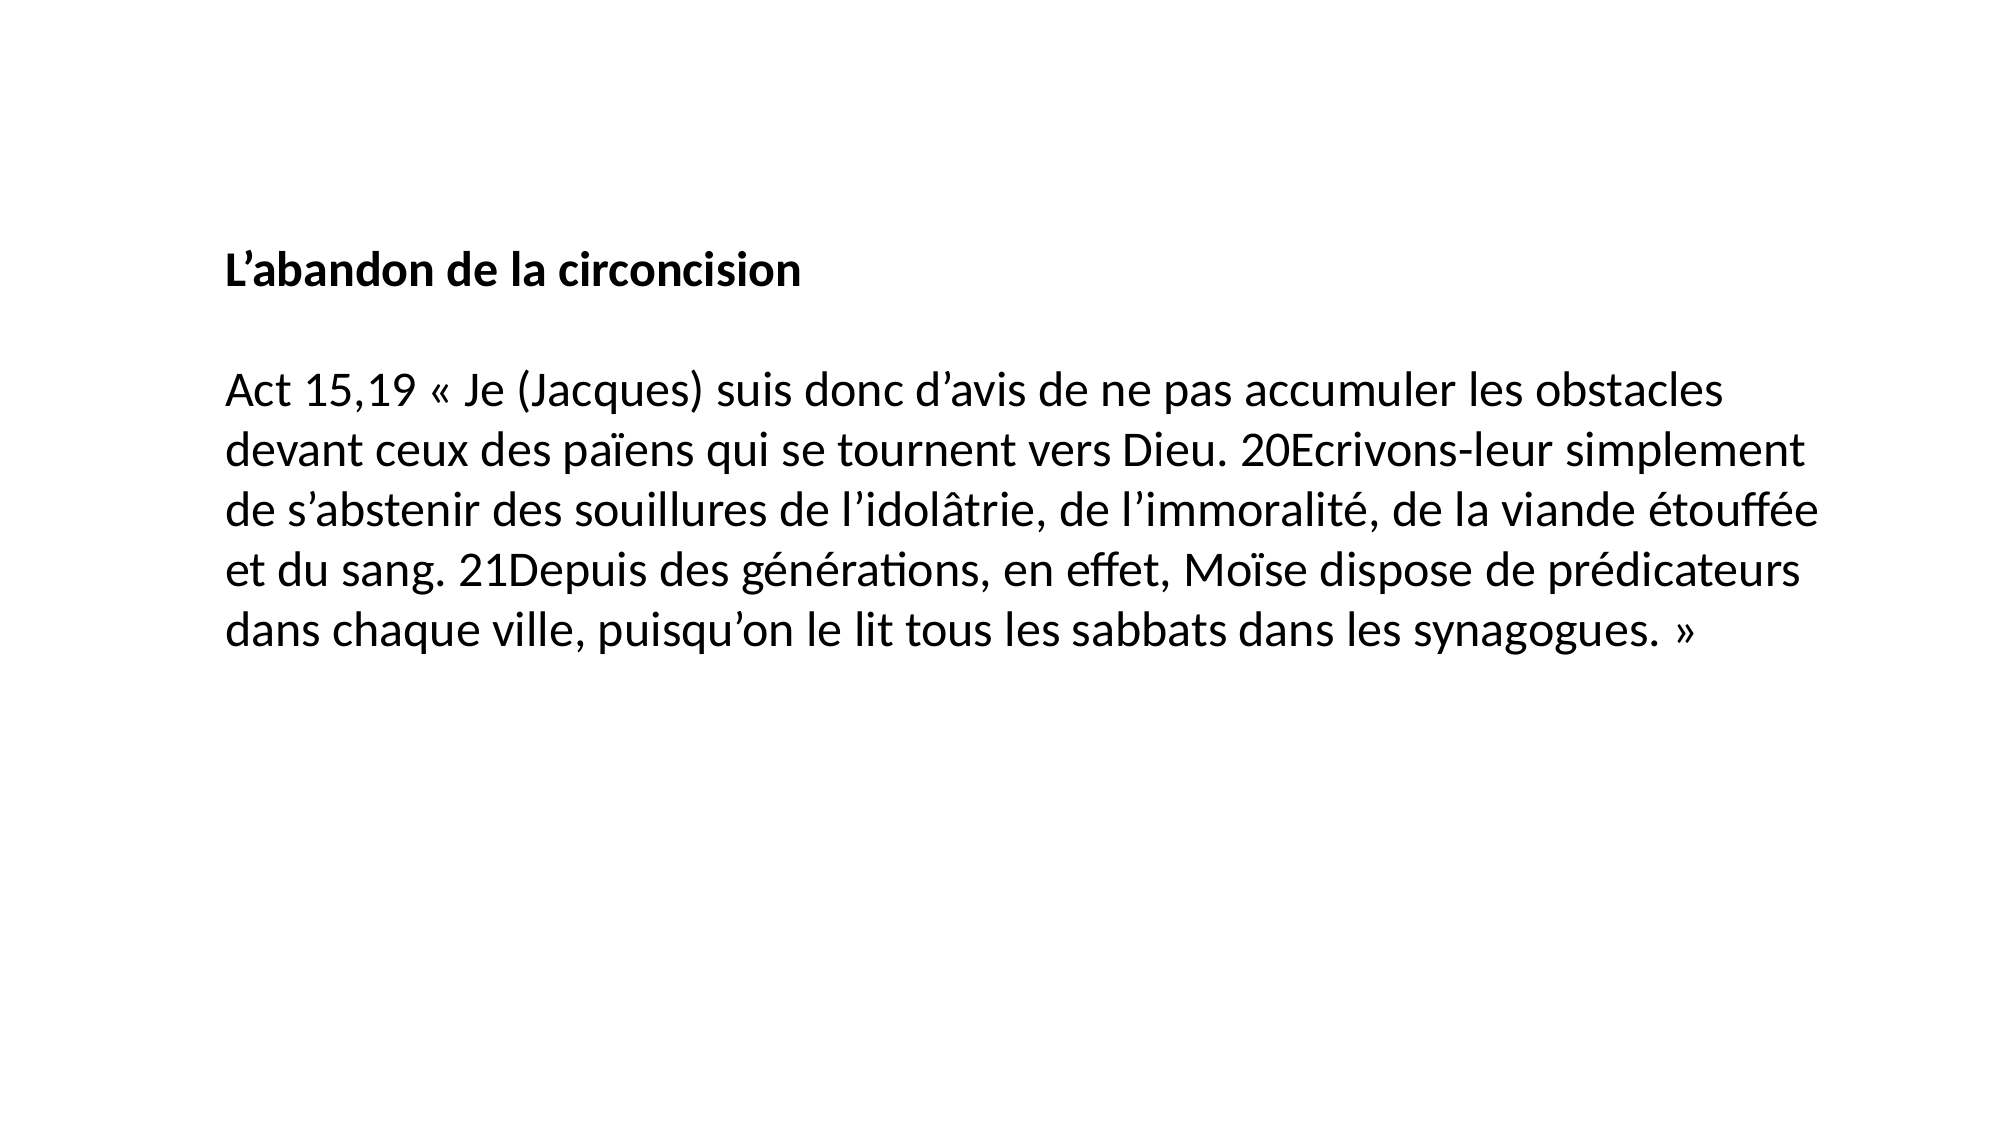

L’abandon de la circoncision
Act 15,19 « Je (Jacques) suis donc d’avis de ne pas accumuler les obstacles devant ceux des païens qui se tournent vers Dieu. 20Ecrivons-leur simplement de s’abstenir des souillures de l’idolâtrie, de l’immoralité, de la viande étouffée et du sang. 21Depuis des générations, en effet, Moïse dispose de prédicateurs dans chaque ville, puisqu’on le lit tous les sabbats dans les synagogues. »